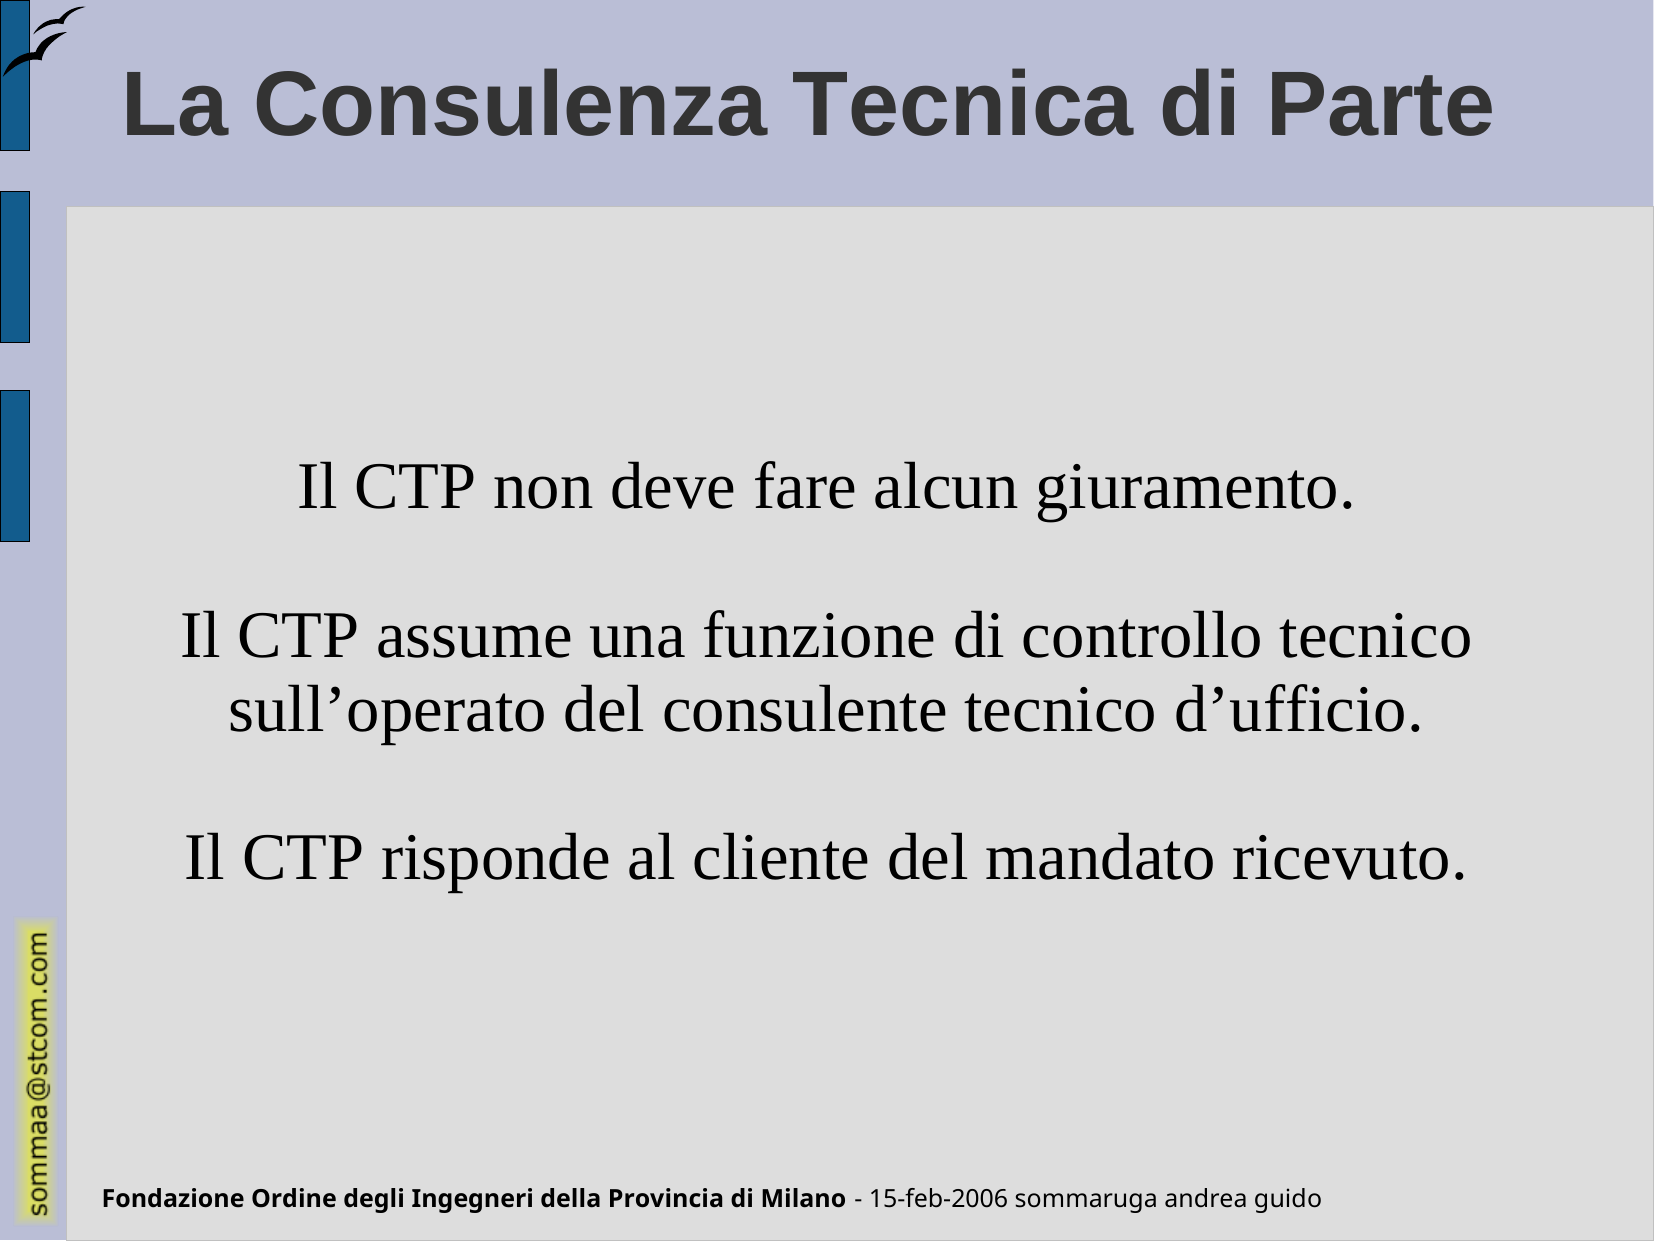

# La Consulenza Tecnica di Parte
Il CTP non deve fare alcun giuramento.
Il CTP assume una funzione di controllo tecnico sull’operato del consulente tecnico d’ufficio.
Il CTP risponde al cliente del mandato ricevuto.